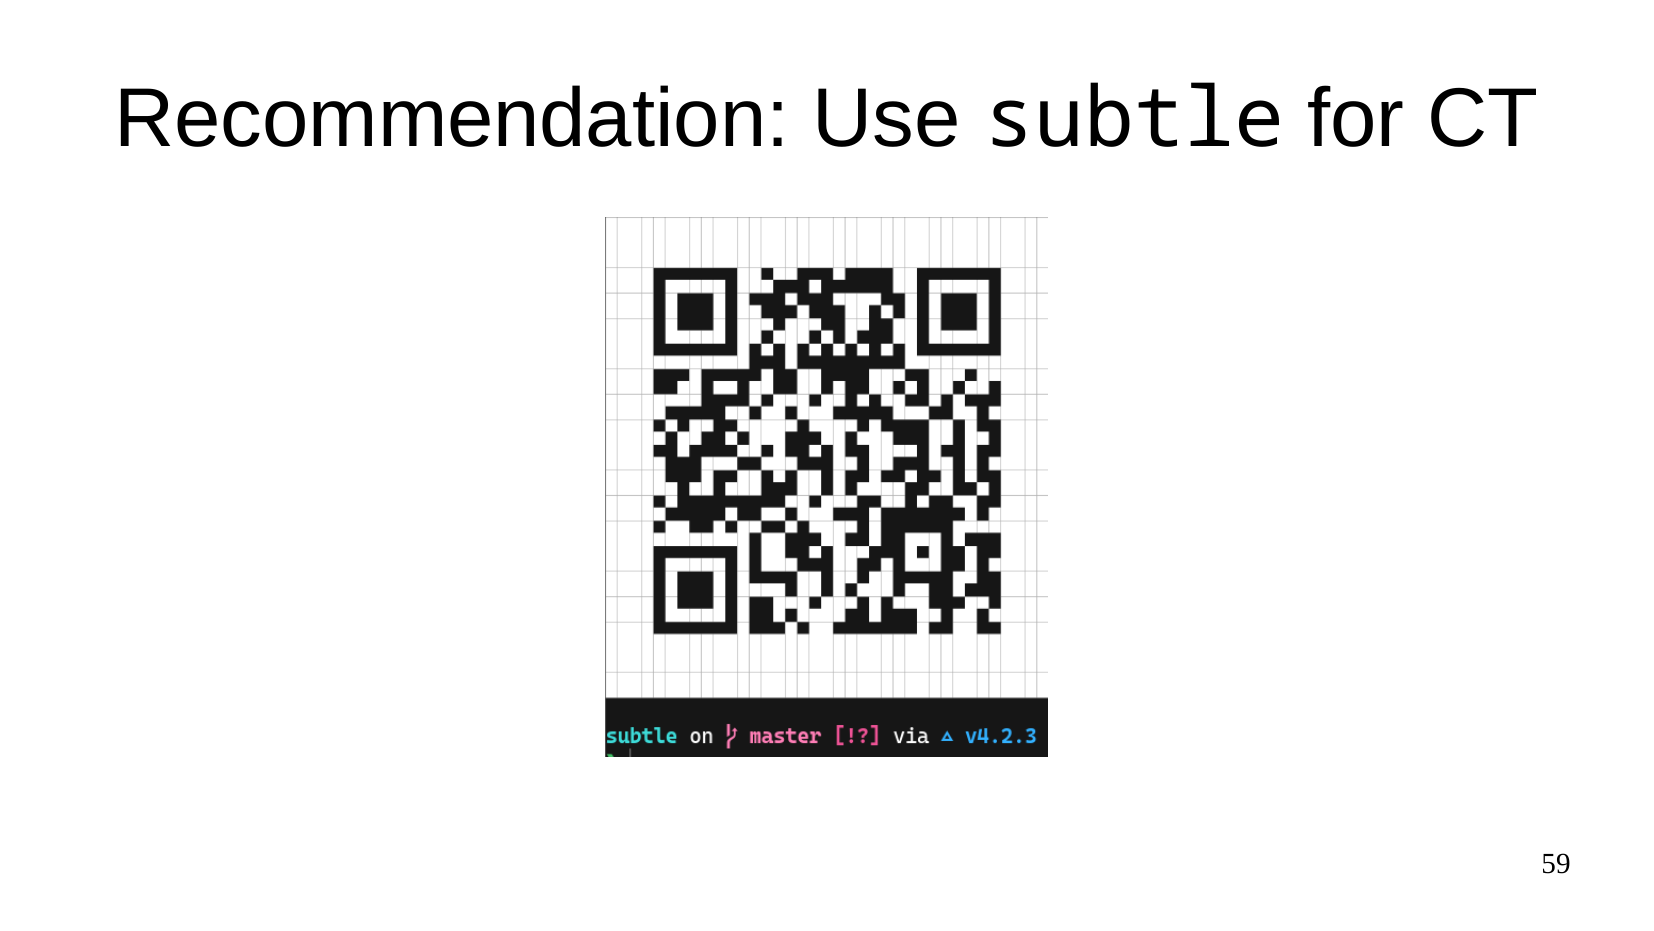

# Recommendation: Use subtle for CT
59